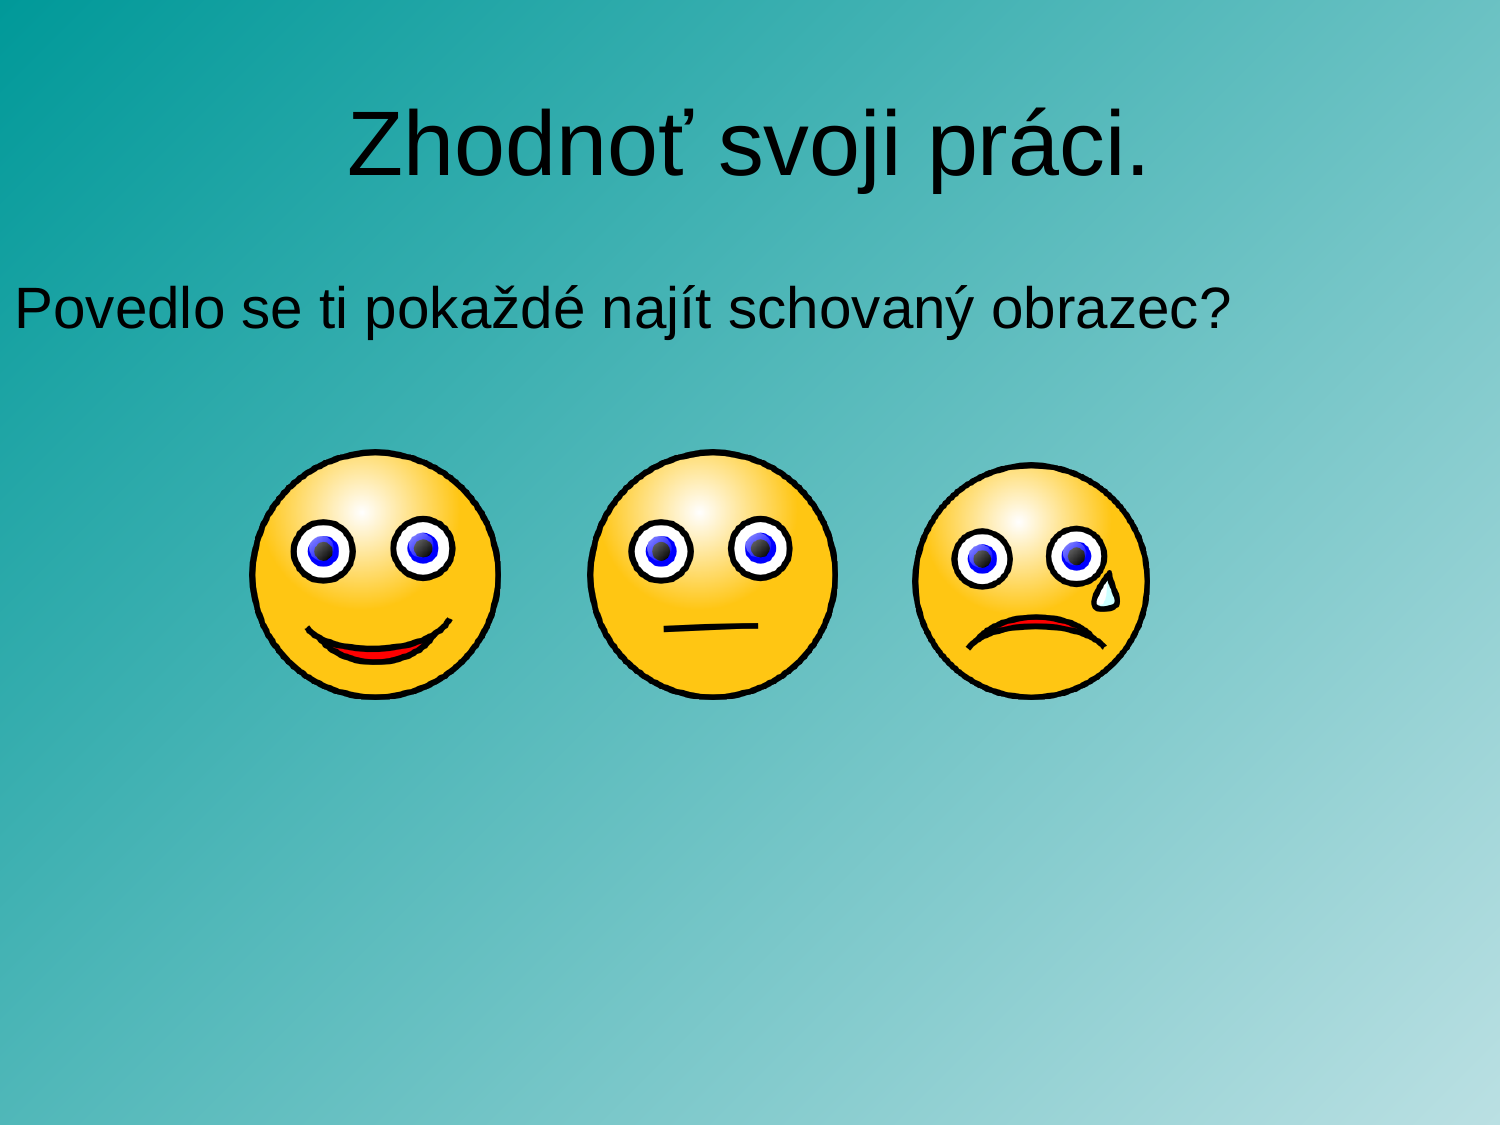

# Zhodnoť svoji práci.
Povedlo se ti pokaždé najít schovaný obrazec?